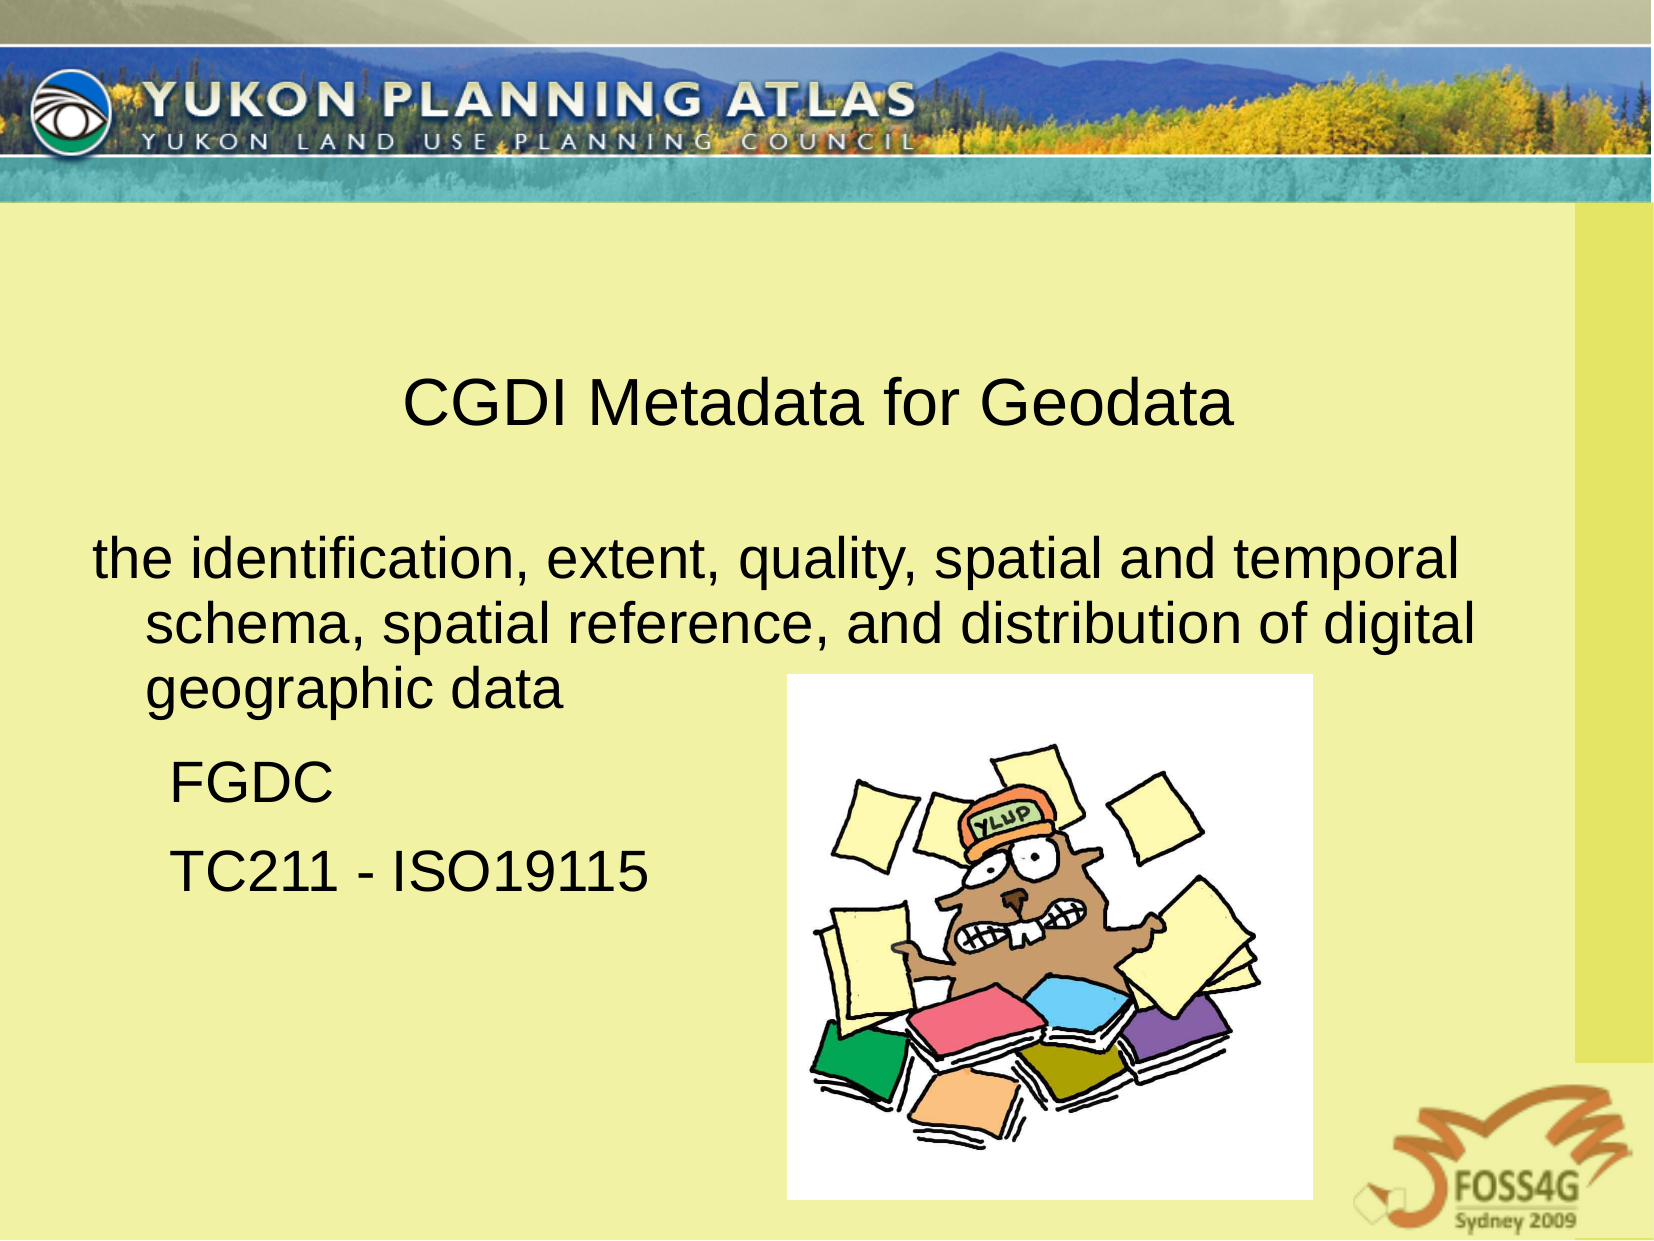

# CGDI Metadata for Geodata
the identification, extent, quality, spatial and temporal schema, spatial reference, and distribution of digital geographic data
FGDC
TC211 - ISO19115